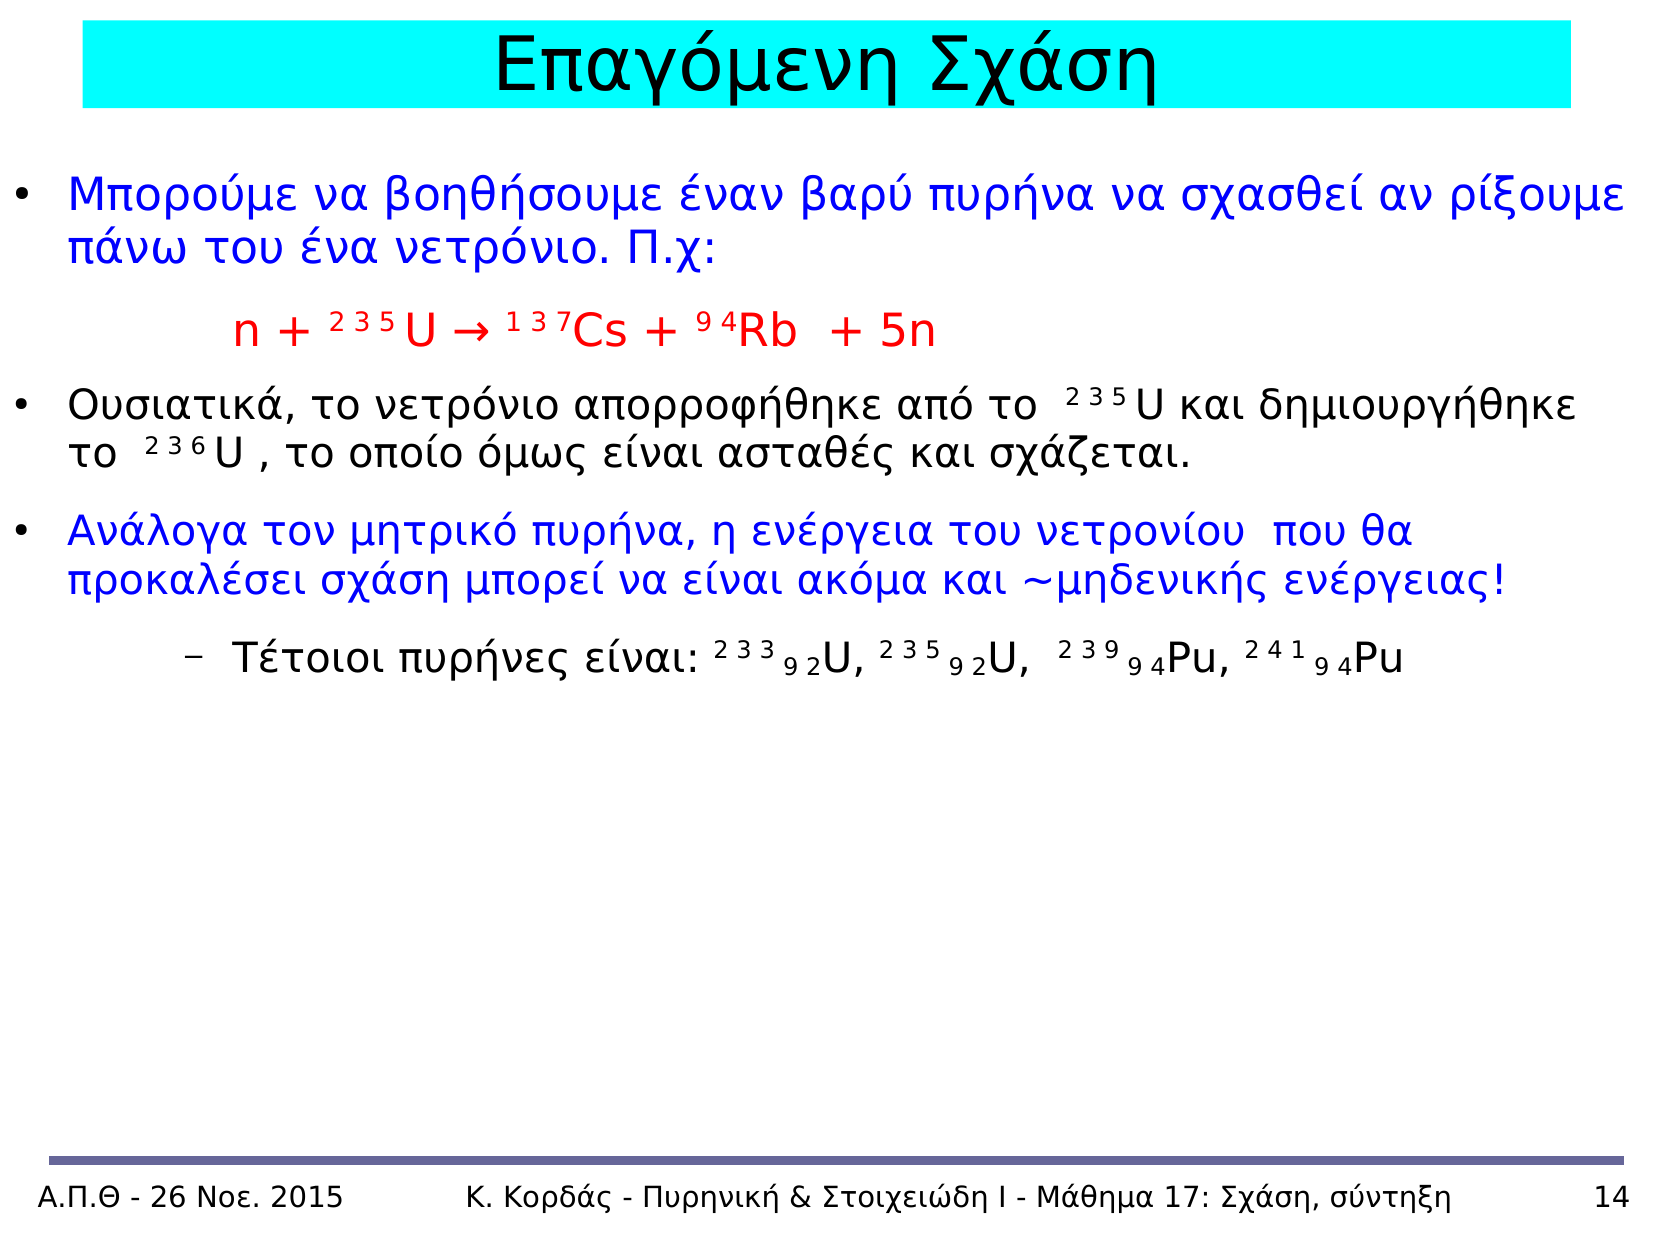

# Επαγόμενη Σχάση
Μπορούμε να βοηθήσουμε έναν βαρύ πυρήνα να σχασθεί αν ρίξουμε πάνω του ένα νετρόνιο. Π.χ:
n + 2 3 5 U → 1 3 7Cs + 9 4Rb + 5n
Ουσιατικά, το νετρόνιο απορροφήθηκε από το 2 3 5 U και δημιουργήθηκε το 2 3 6 U , το οποίο όμως είναι ασταθές και σχάζεται.
Ανάλογα τον μητρικό πυρήνα, η ενέργεια του νετρονίου που θα προκαλέσει σχάση μπορεί να είναι ακόμα και ~μηδενικής ενέργειας!
Τέτοιοι πυρήνες είναι: 2 3 3 9 2U, 2 3 5 9 2U, 2 3 9 9 4Pu, 2 4 1 9 4Pu
Α.Π.Θ - 26 Νοε. 2015
Κ. Κορδάς - Πυρηνική & Στοιχειώδη Ι - Μάθημα 17: Σχάση, σύντηξη
14